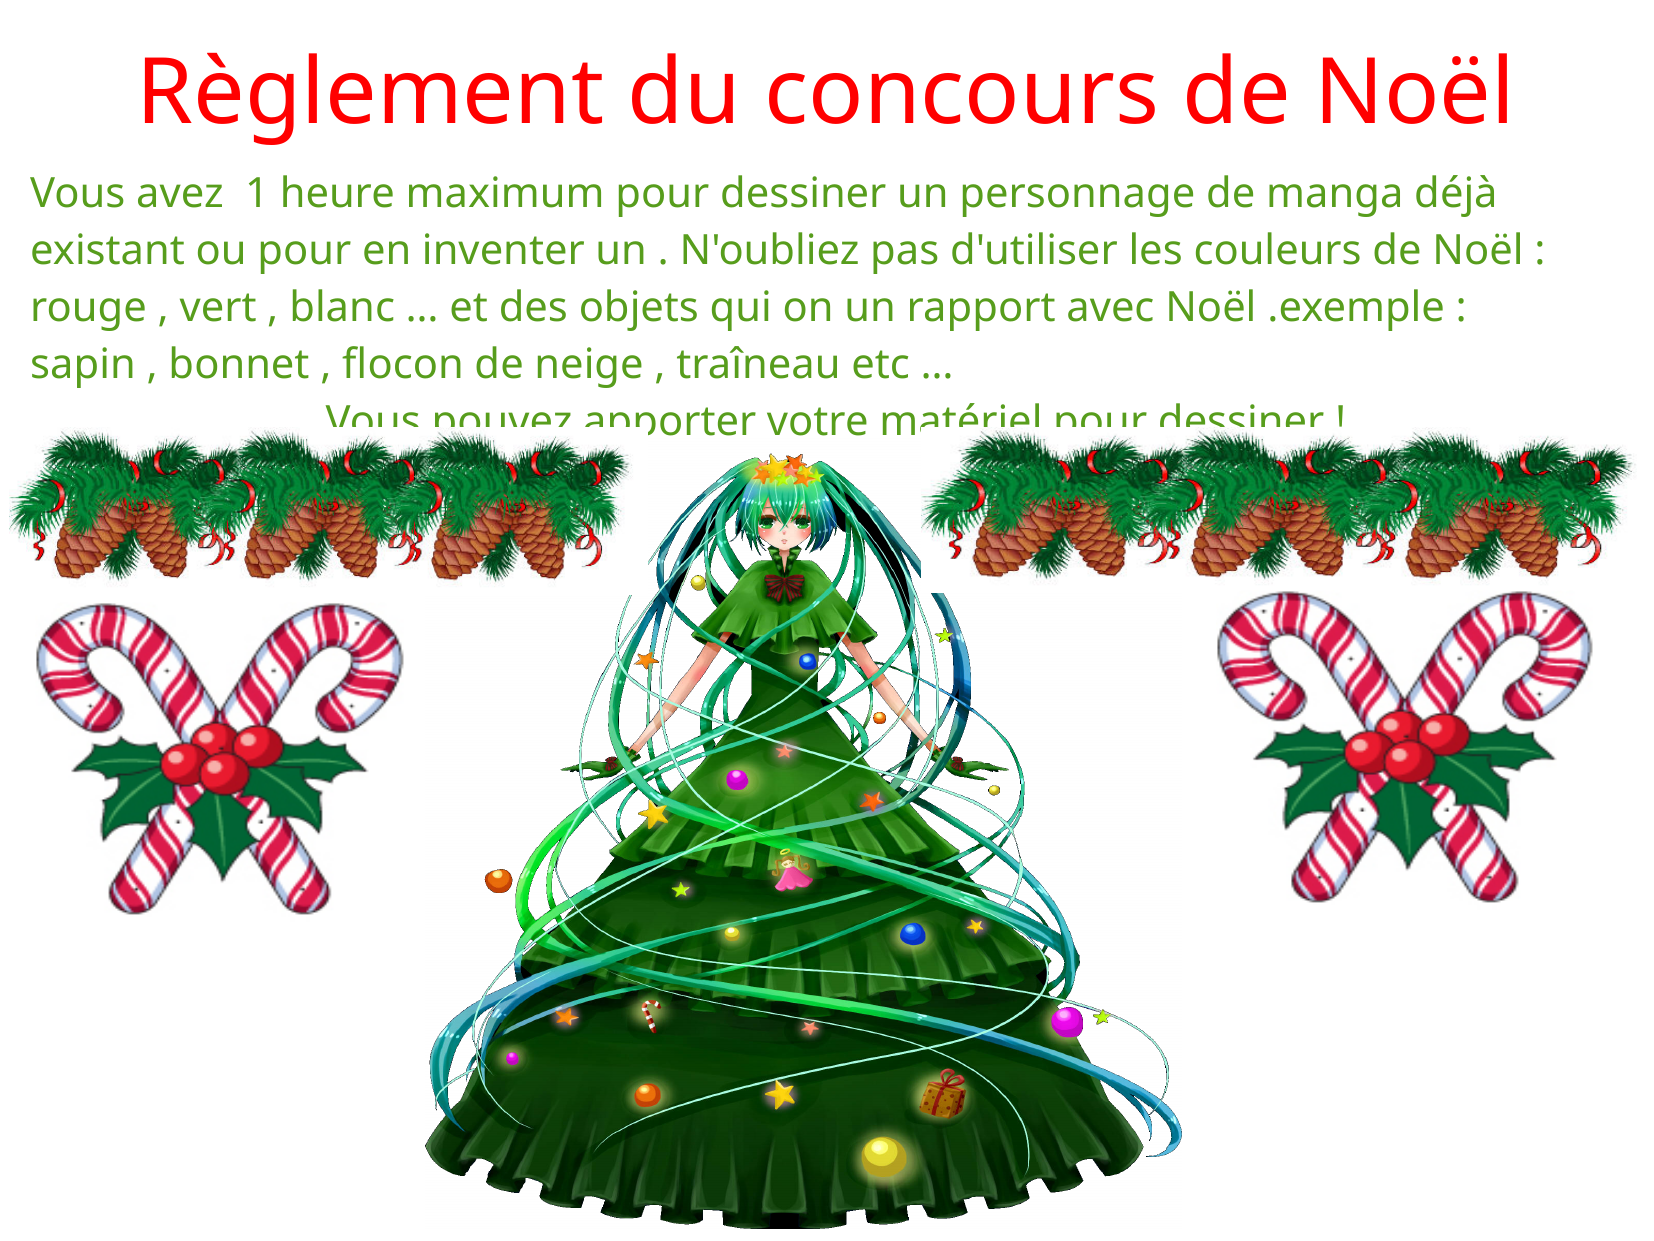

# Règlement du concours de Noël
Vous avez 1 heure maximum pour dessiner un personnage de manga déjà existant ou pour en inventer un . N'oubliez pas d'utiliser les couleurs de Noël : rouge , vert , blanc … et des objets qui on un rapport avec Noël .exemple : sapin , bonnet , flocon de neige , traîneau etc …
				Vous pouvez apporter votre matériel pour dessiner !